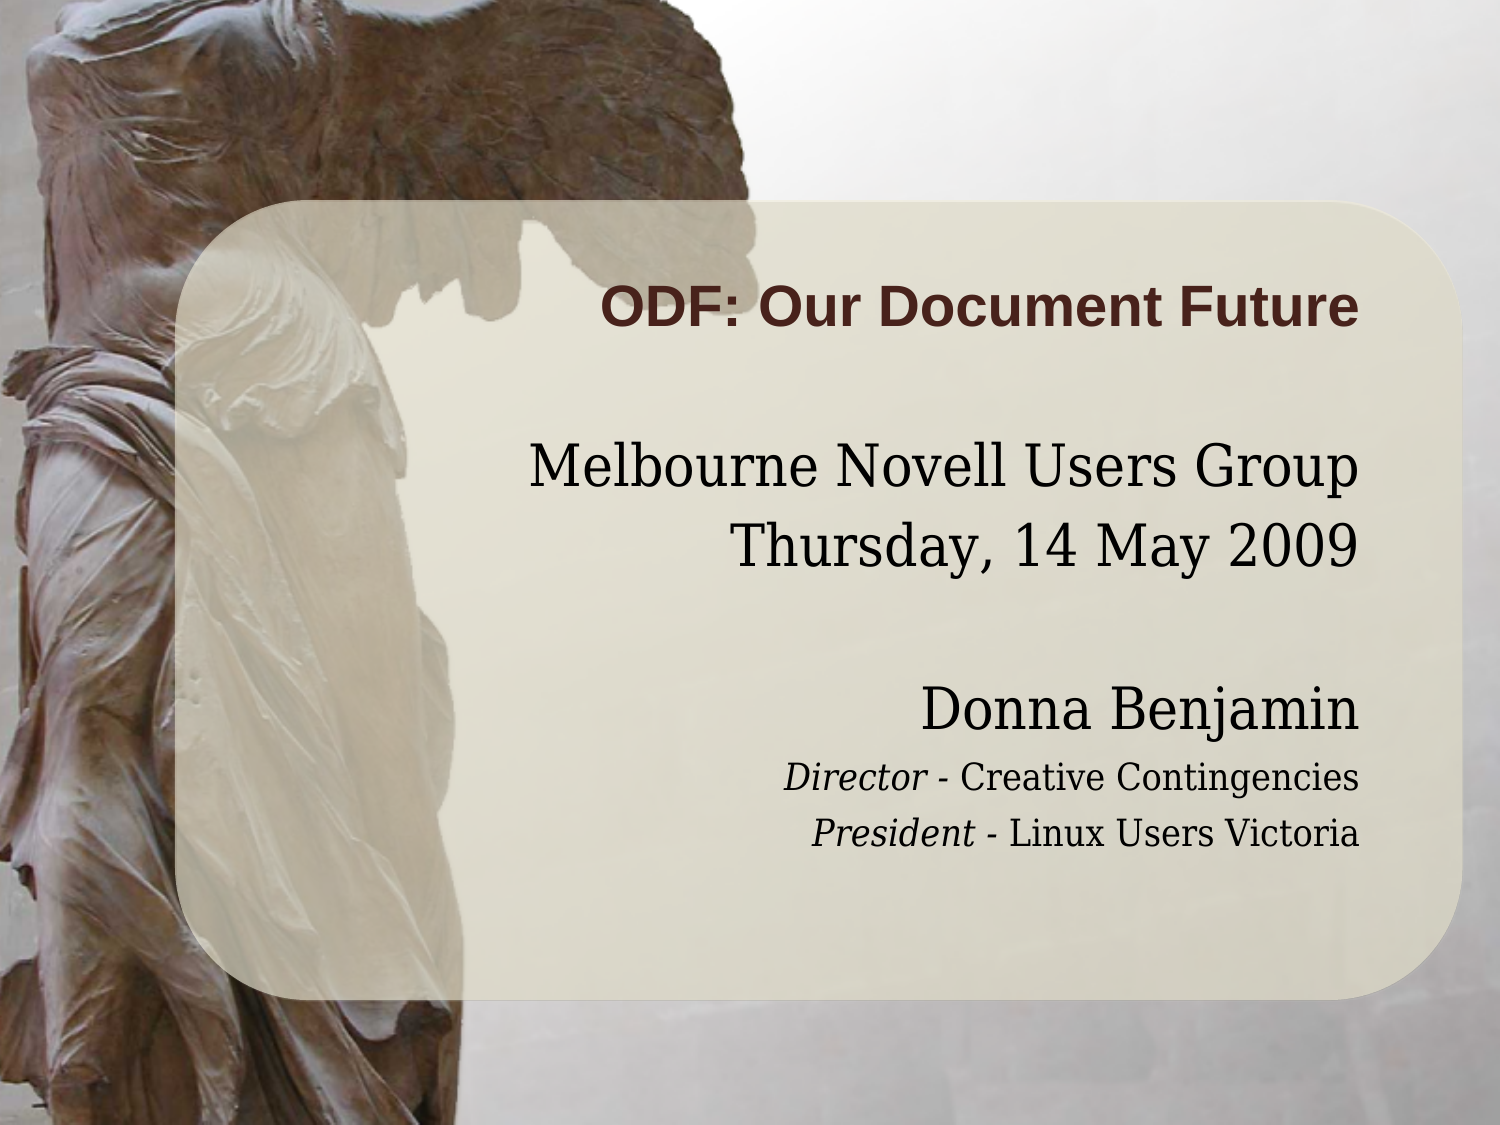

# ODF: Our Document Future
Melbourne Novell Users Group
Thursday, 14 May 2009
Donna Benjamin
Director - Creative Contingencies
President - Linux Users Victoria